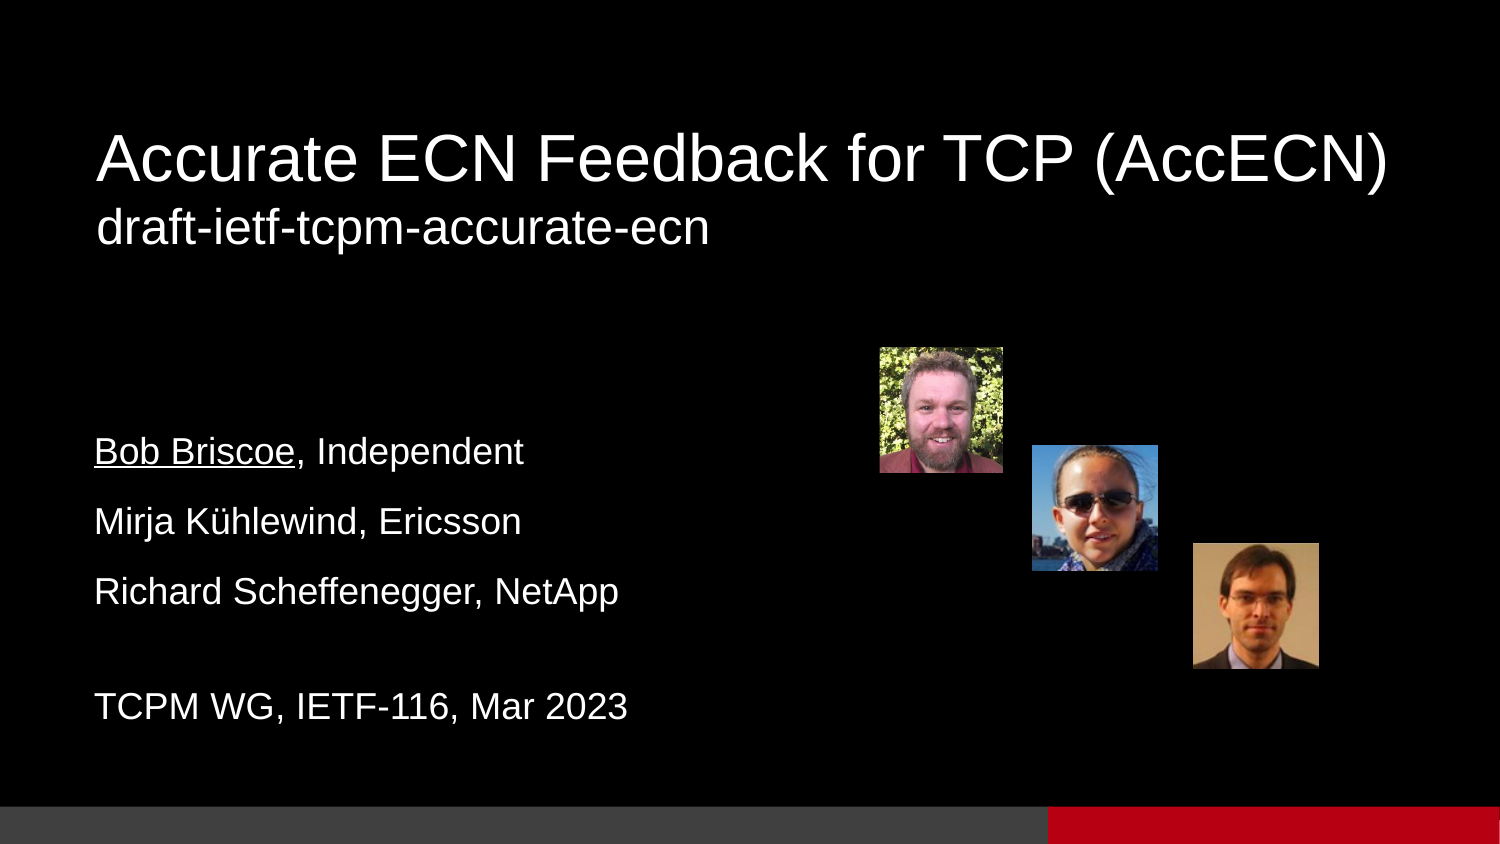

Accurate ECN Feedback for TCP (AccECN)
draft-ietf-tcpm-accurate-ecn
Bob Briscoe, Independent
Mirja Kühlewind, Ericsson
Richard Scheffenegger, NetApp
TCPM WG, IETF-116, Mar 2023